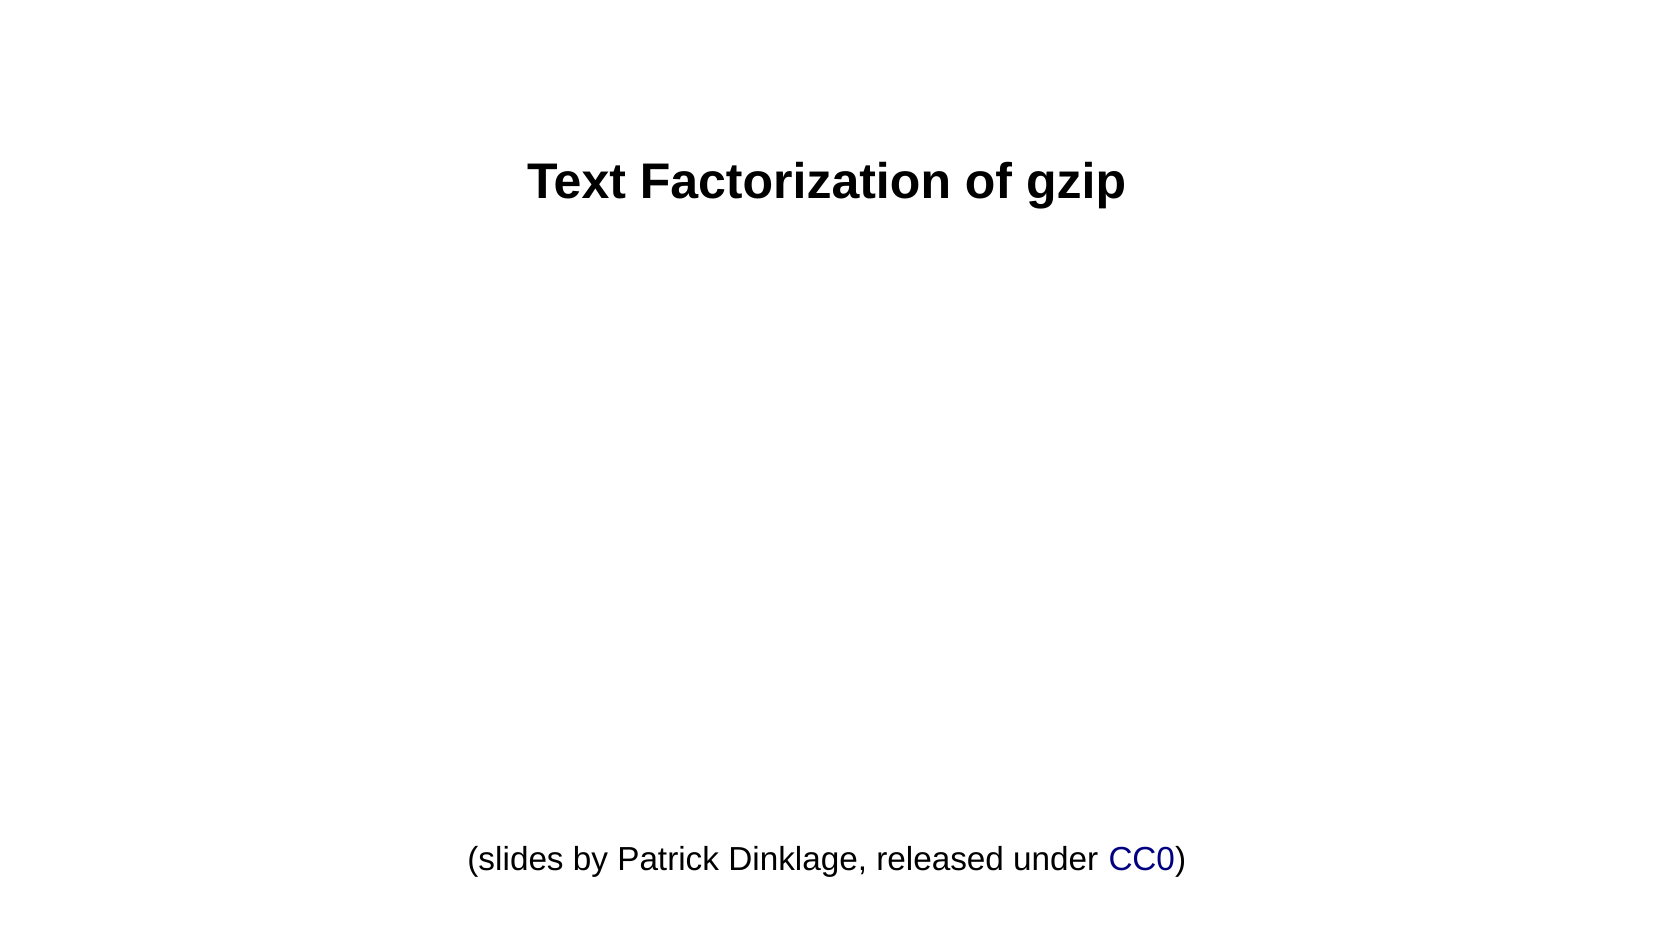

Text Factorization of gzip
(slides by Patrick Dinklage, released under CC0)